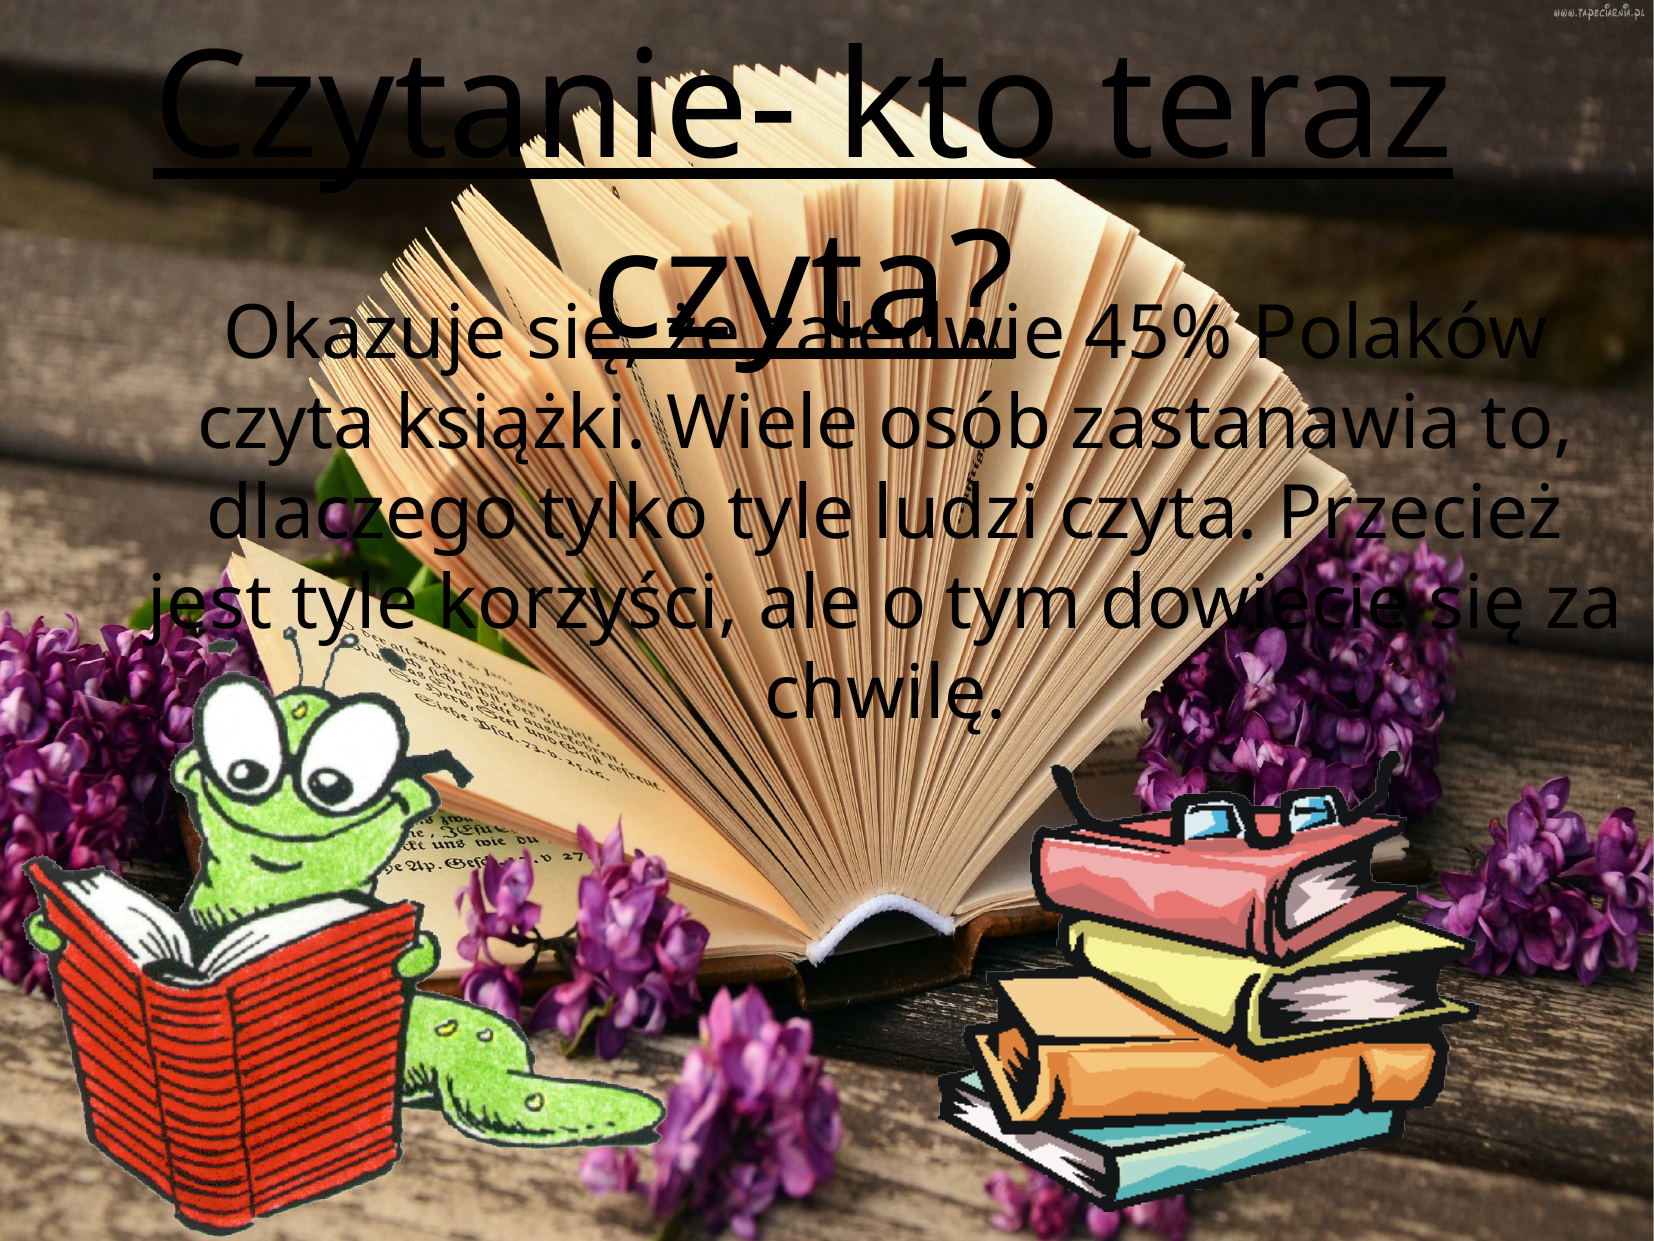

# Czytanie- kto teraz czyta?
Okazuje się, że zaledwie 45% Polaków czyta książki. Wiele osób zastanawia to, dlaczego tylko tyle ludzi czyta. Przecież jest tyle korzyści, ale o tym dowiecie się za chwilę.